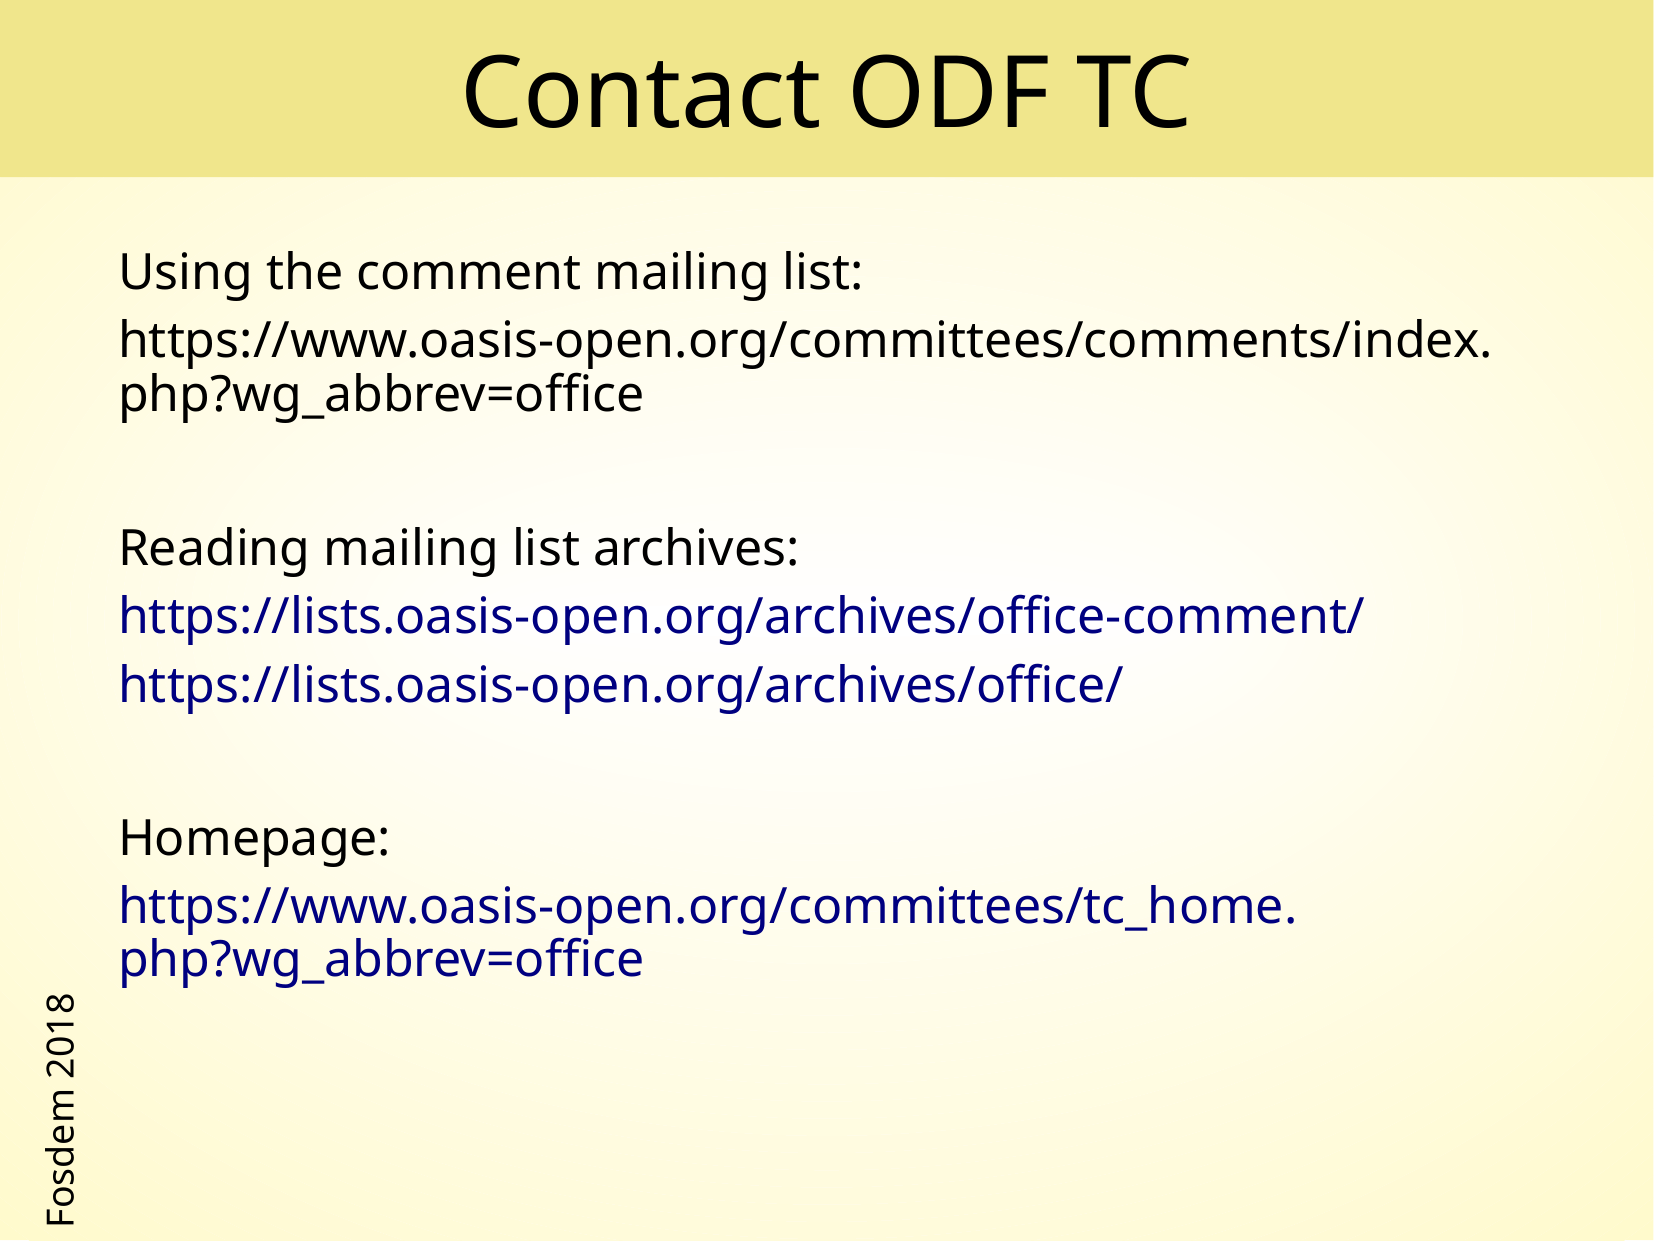

# Contact ODF TC
Using the comment mailing list:
https://www.oasis-open.org/committees/comments/index.php?wg_abbrev=office
Reading mailing list archives:
https://lists.oasis-open.org/archives/office-comment/
https://lists.oasis-open.org/archives/office/
Homepage:
https://www.oasis-open.org/committees/tc_home.php?wg_abbrev=office
Fosdem 2018